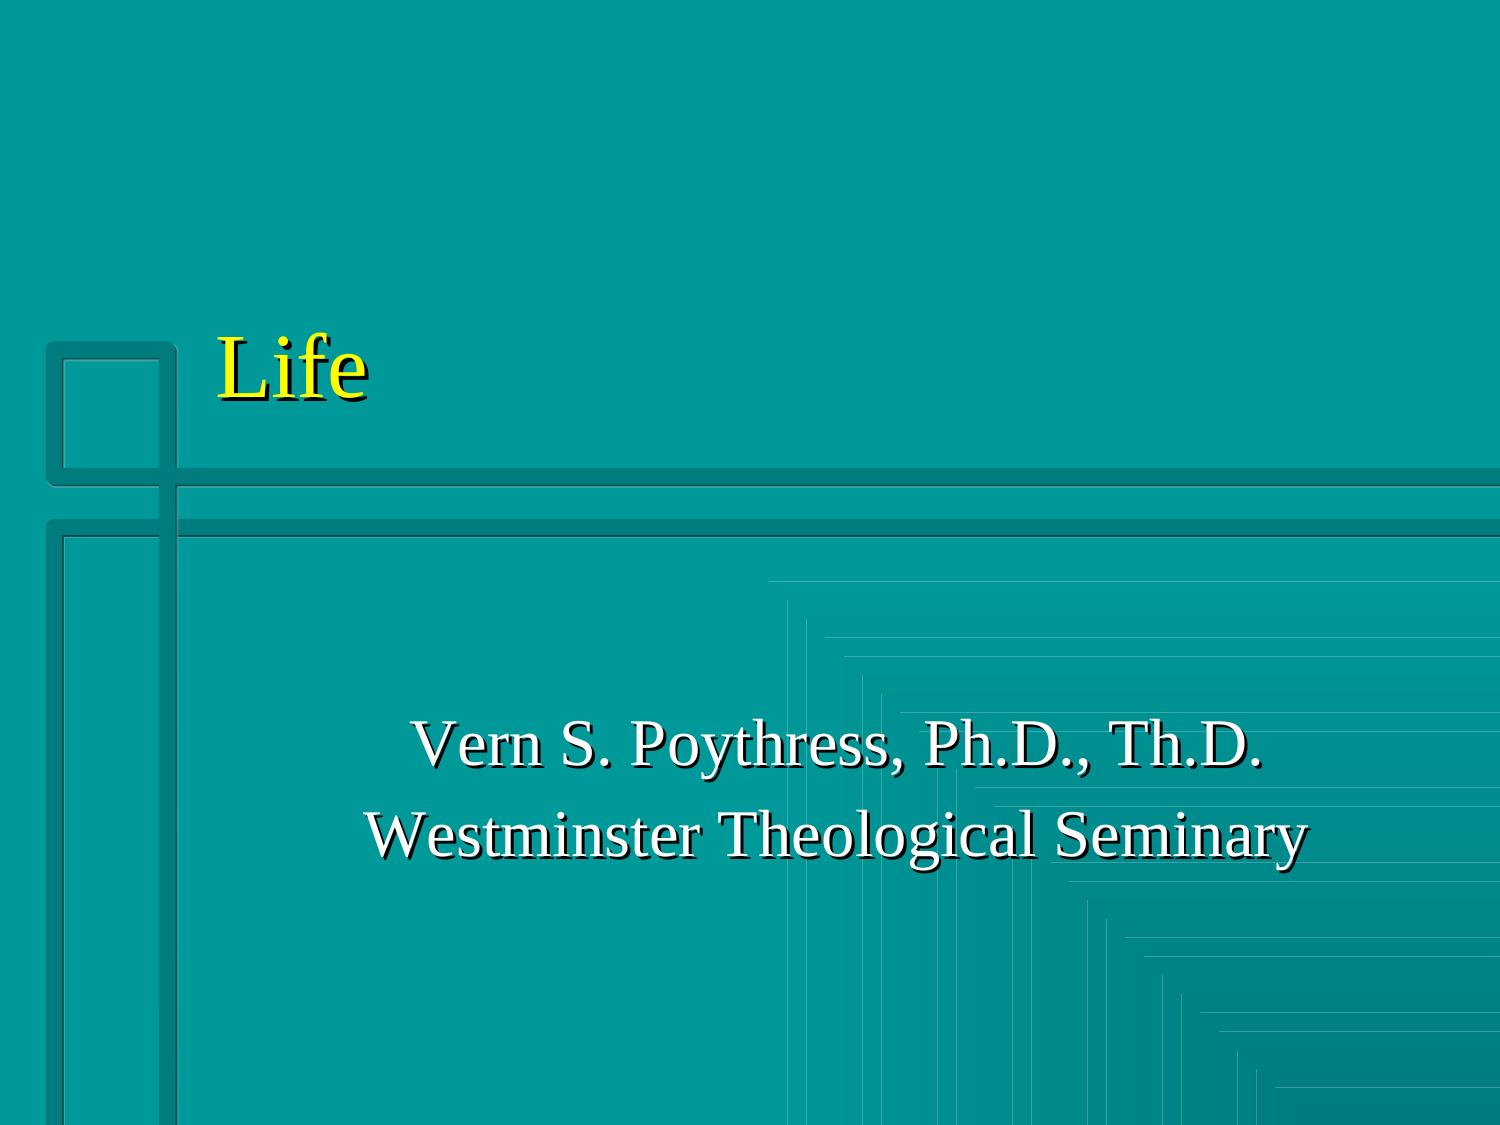

# Life
Vern S. Poythress, Ph.D., Th.D.
Westminster Theological Seminary